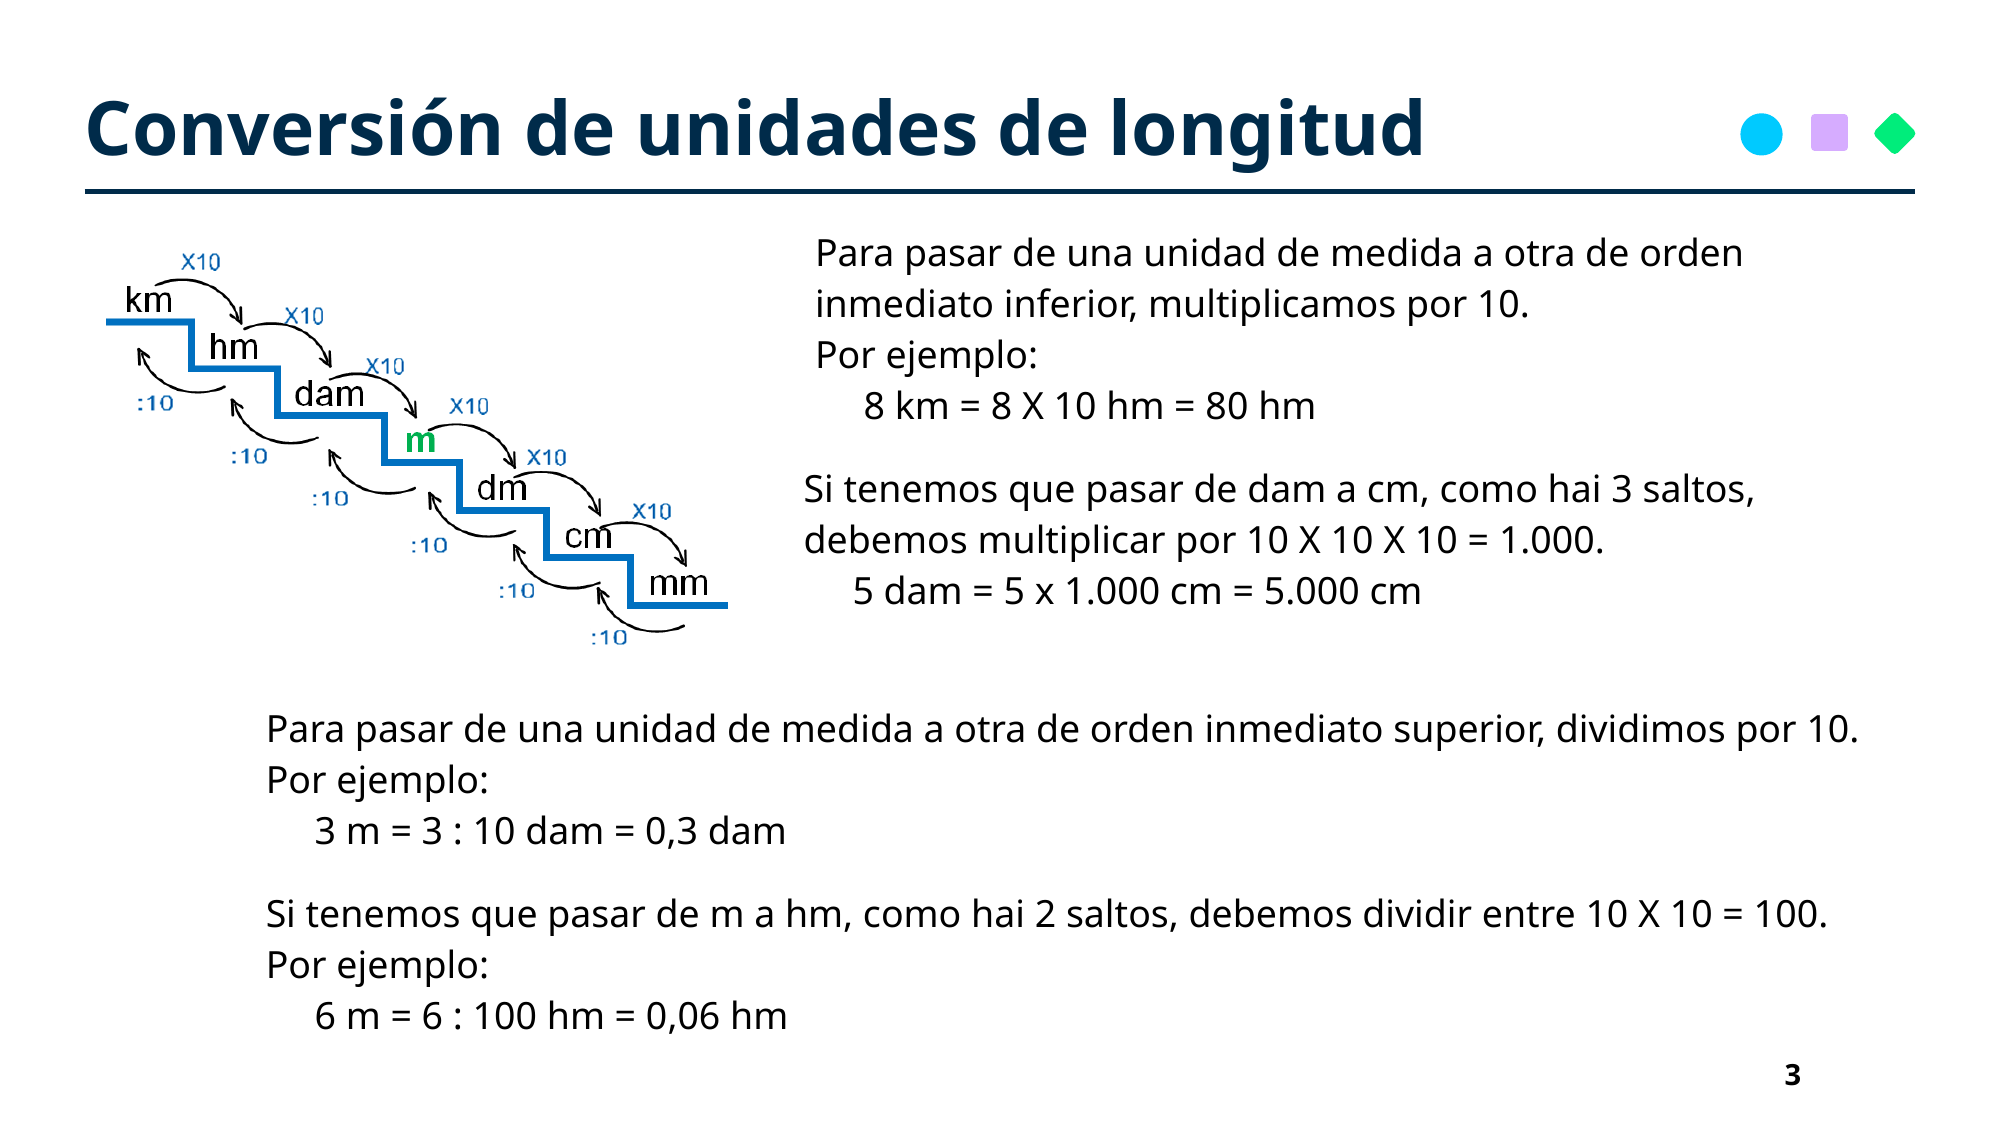

# Conversión de unidades de longitud
Para pasar de una unidad de medida a otra de orden inmediato inferior, multiplicamos por 10.
Por ejemplo:
 8 km = 8 X 10 hm = 80 hm
Si tenemos que pasar de dam a cm, como hai 3 saltos, debemos multiplicar por 10 X 10 X 10 = 1.000.
 5 dam = 5 x 1.000 cm = 5.000 cm
Para pasar de una unidad de medida a otra de orden inmediato superior, dividimos por 10.
Por ejemplo:
 3 m = 3 : 10 dam = 0,3 dam
Si tenemos que pasar de m a hm, como hai 2 saltos, debemos dividir entre 10 X 10 = 100.
Por ejemplo:
 6 m = 6 : 100 hm = 0,06 hm